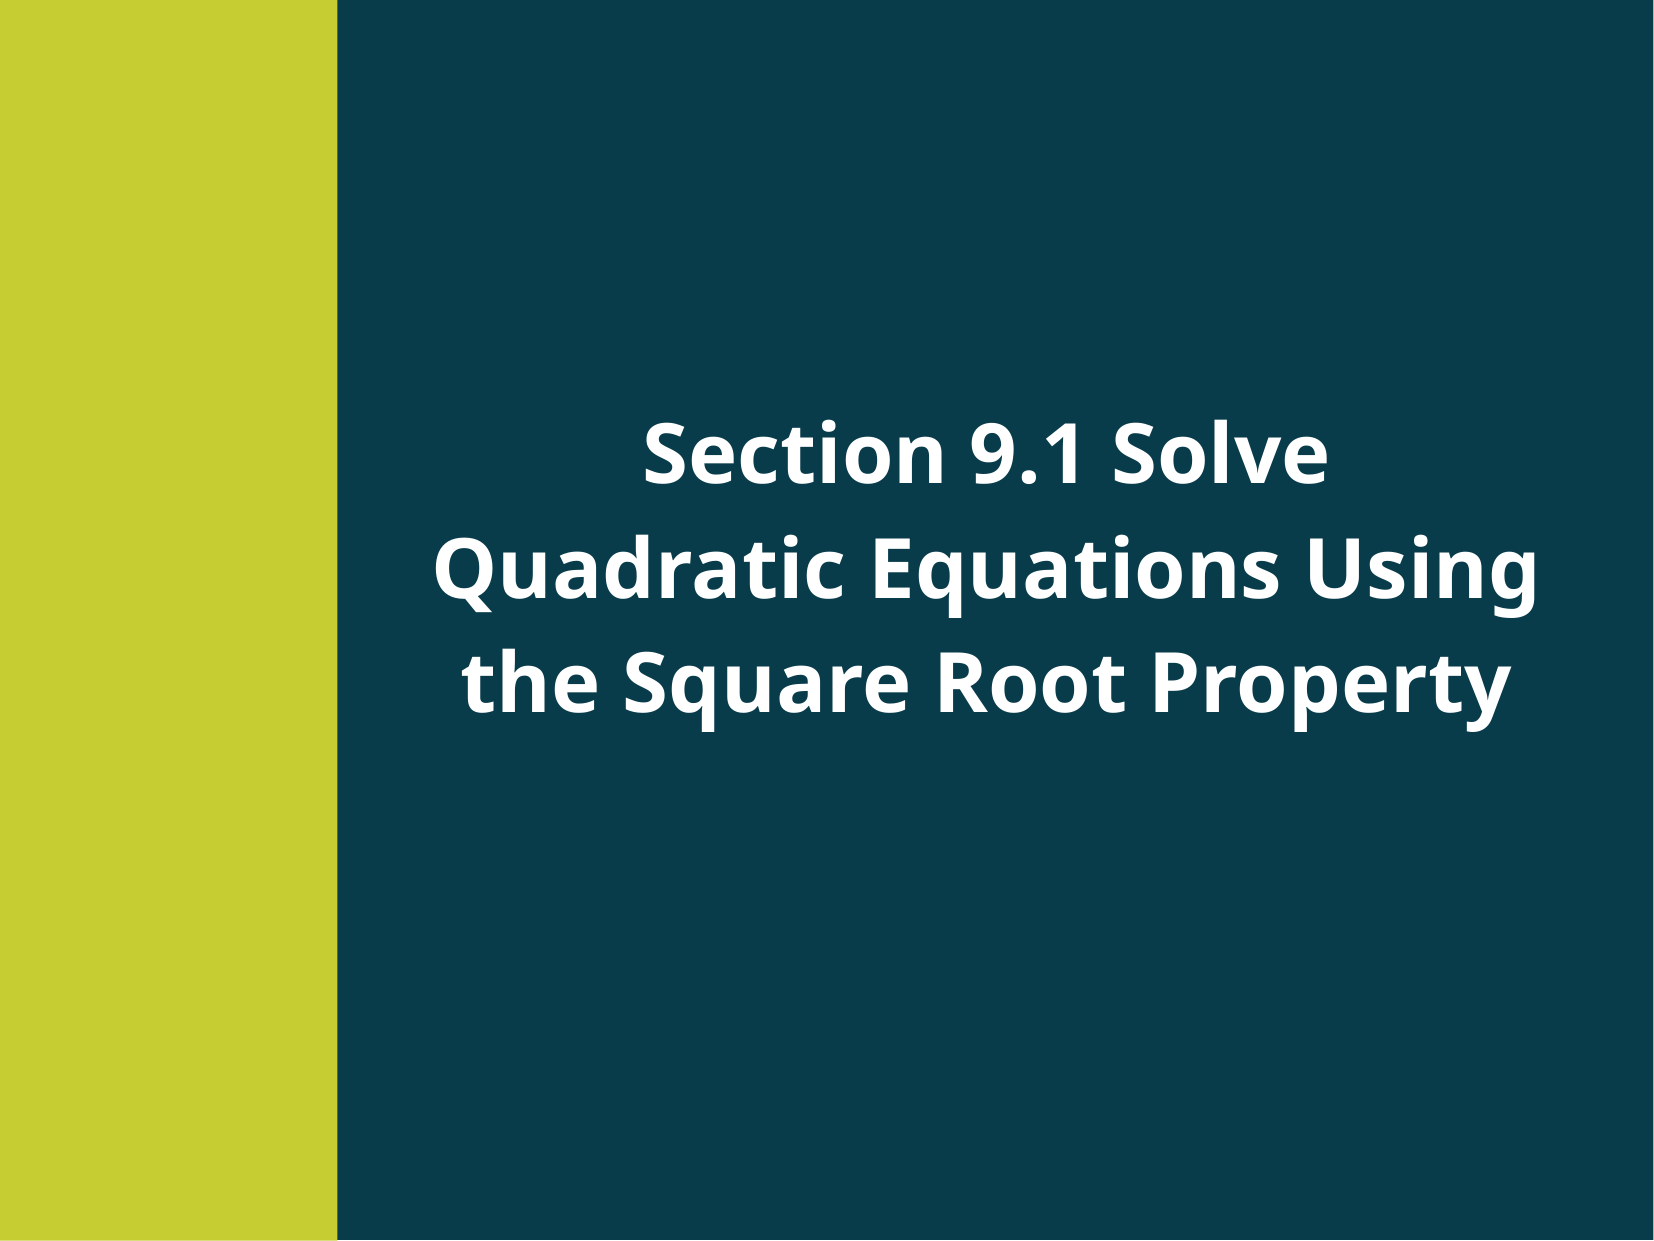

# Section 9.1 Solve Quadratic Equations Using the Square Root Property